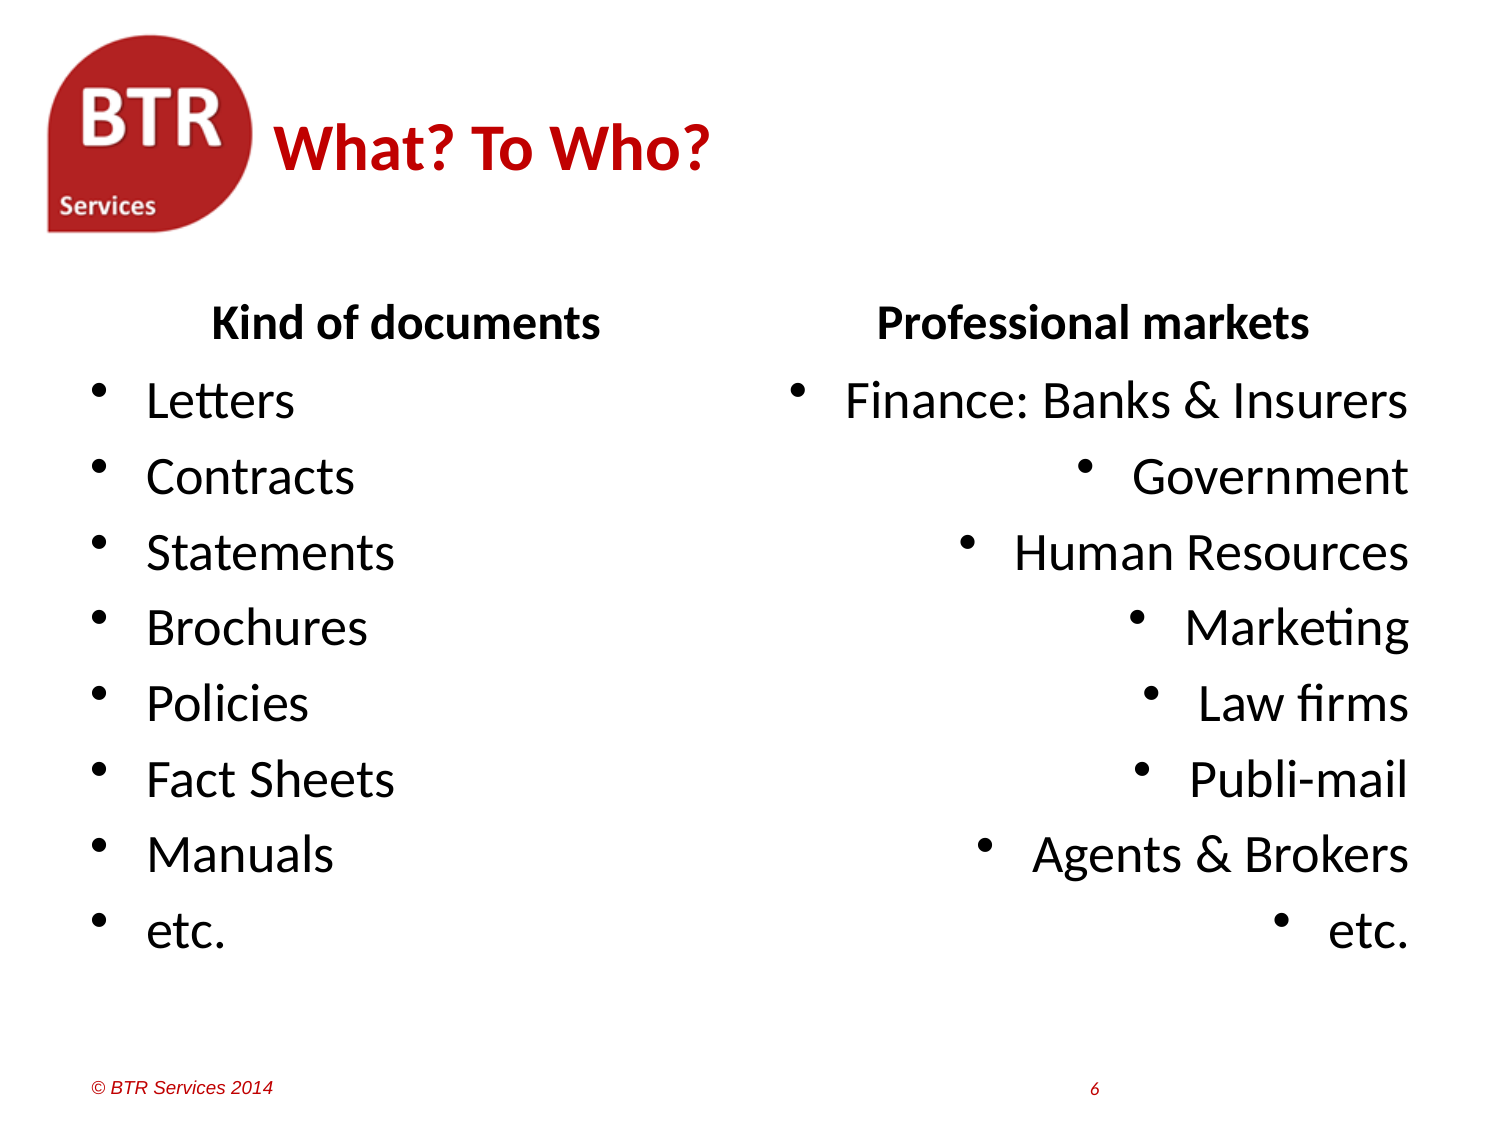

# What? To Who?
Kind of documents
Professional markets
Letters
Contracts
Statements
Brochures
Policies
Fact Sheets
Manuals
etc.
Finance: Banks & Insurers
Government
Human Resources
Marketing
Law firms
Publi-mail
Agents & Brokers
etc.